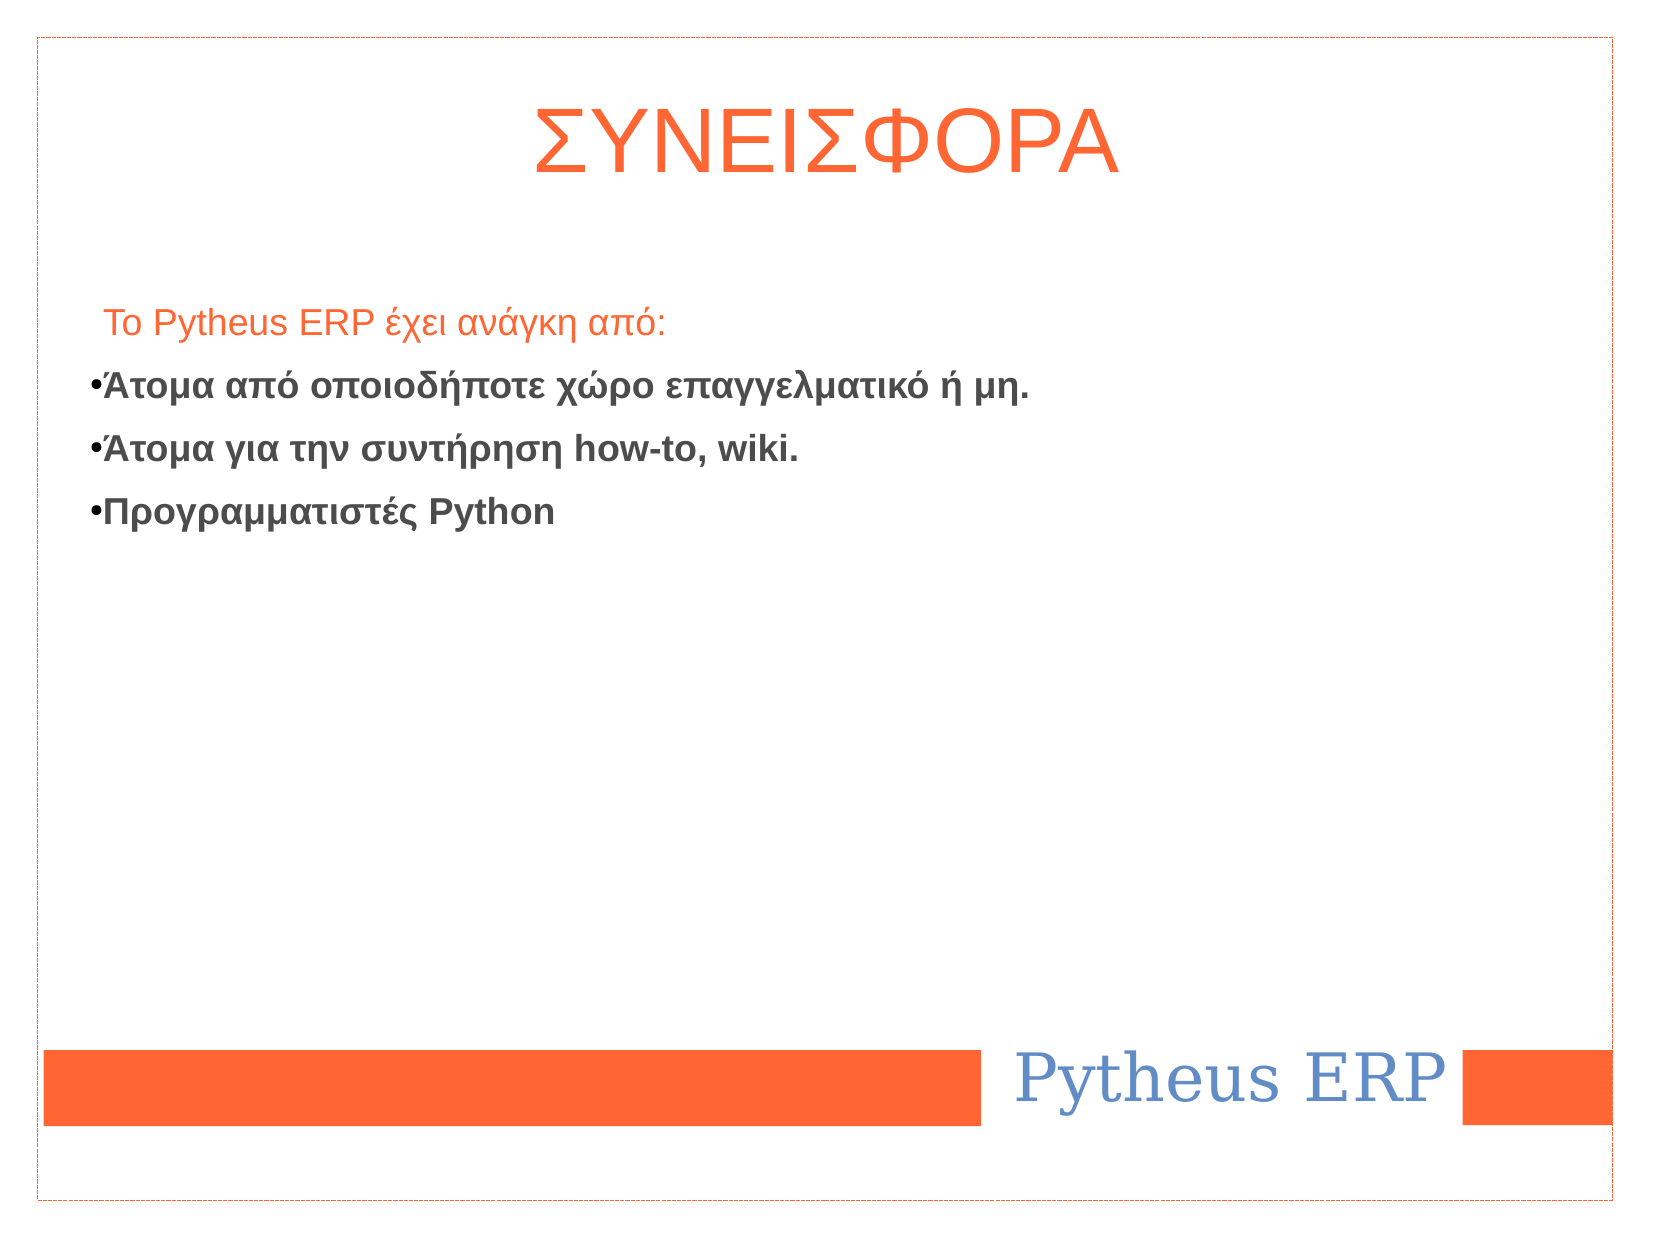

# ΣΥΝΕΙΣΦΟΡΑ
To Pytheus ERP έχει ανάγκη από:
Άτομα από οποιοδήποτε χώρο επαγγελματικό ή μη.
Άτομα για την συντήρηση how-to, wiki.
Προγραμματιστές Python
Pytheus ERP